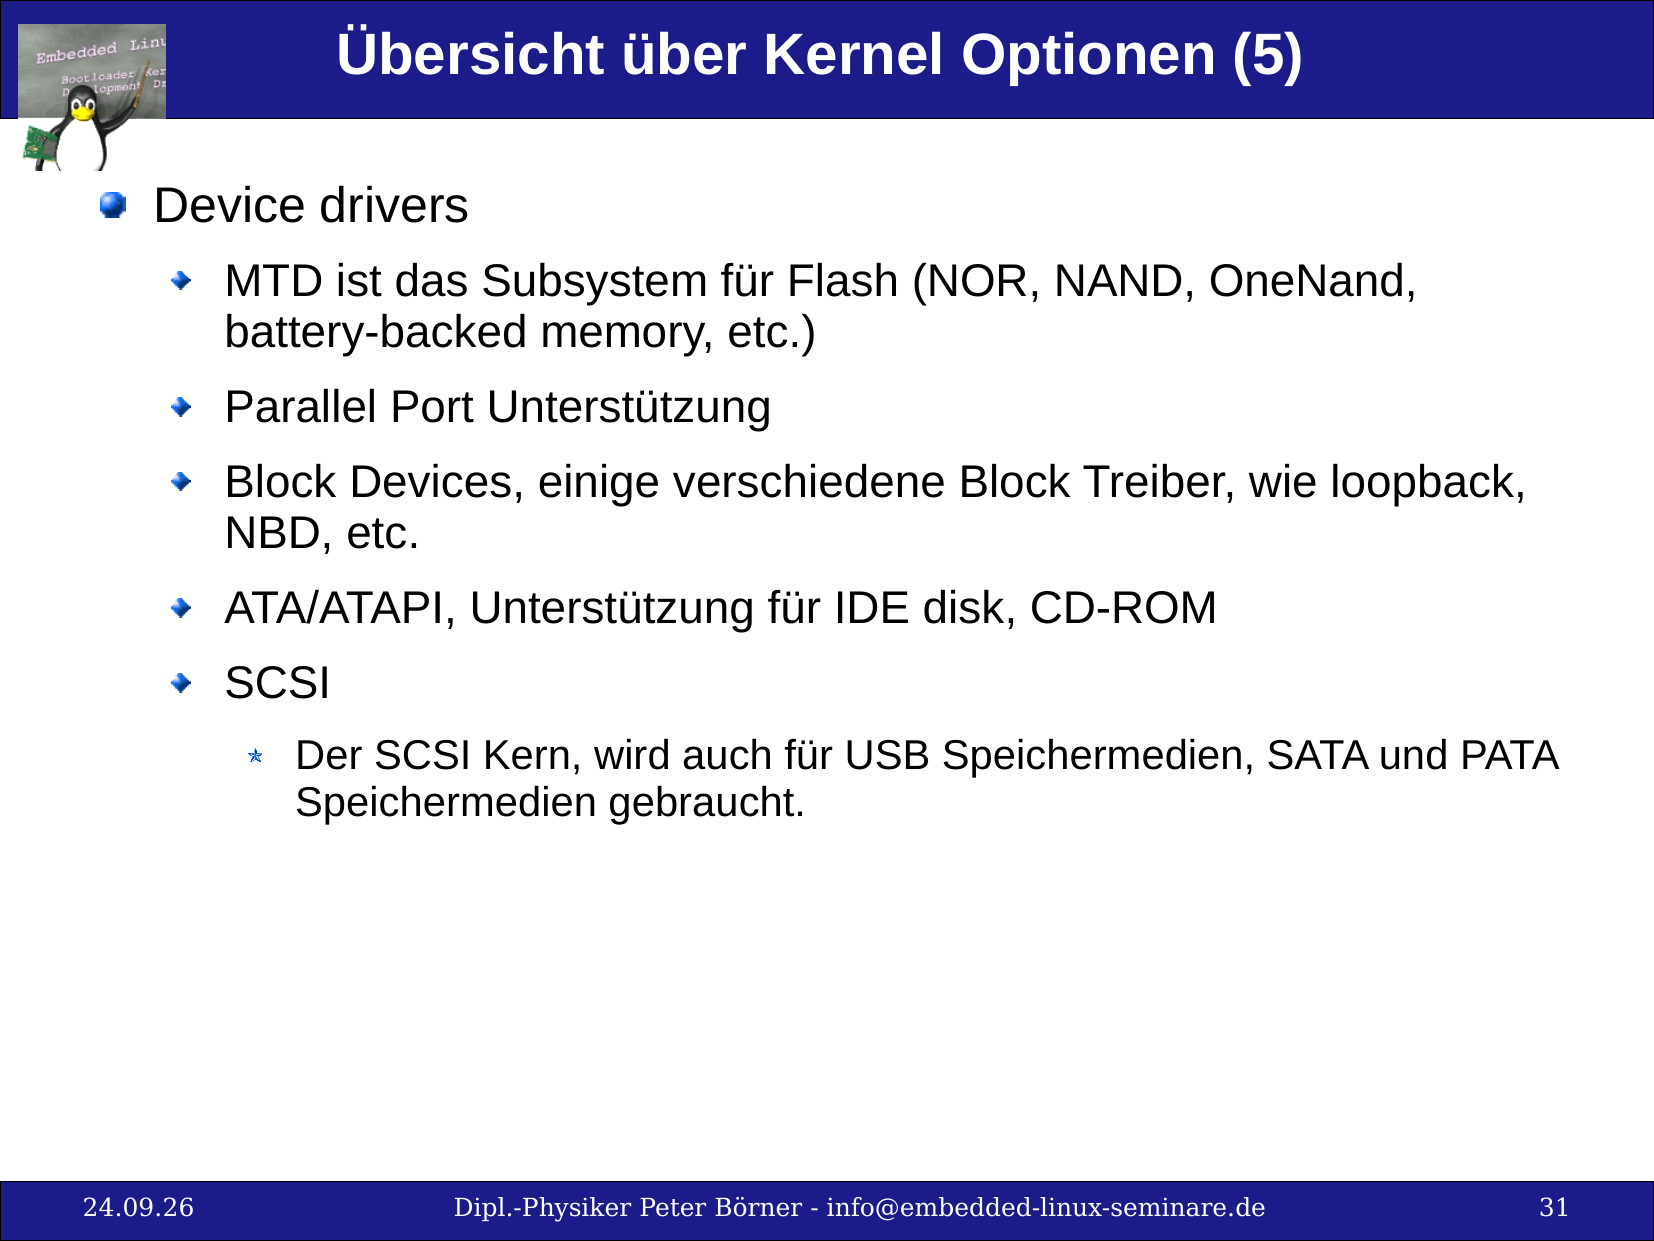

# Übersicht über Kernel Optionen (5)
Device drivers
MTD ist das Subsystem für Flash (NOR, NAND, OneNand, battery-backed memory, etc.)
Parallel Port Unterstützung
Block Devices, einige verschiedene Block Treiber, wie loopback, NBD, etc.
ATA/ATAPI, Unterstützung für IDE disk, CD-ROM
SCSI
Der SCSI Kern, wird auch für USB Speichermedien, SATA und PATA Speichermedien gebraucht.
 Dipl.-Physiker Peter Börner - info@embedded-linux-seminare.de
31